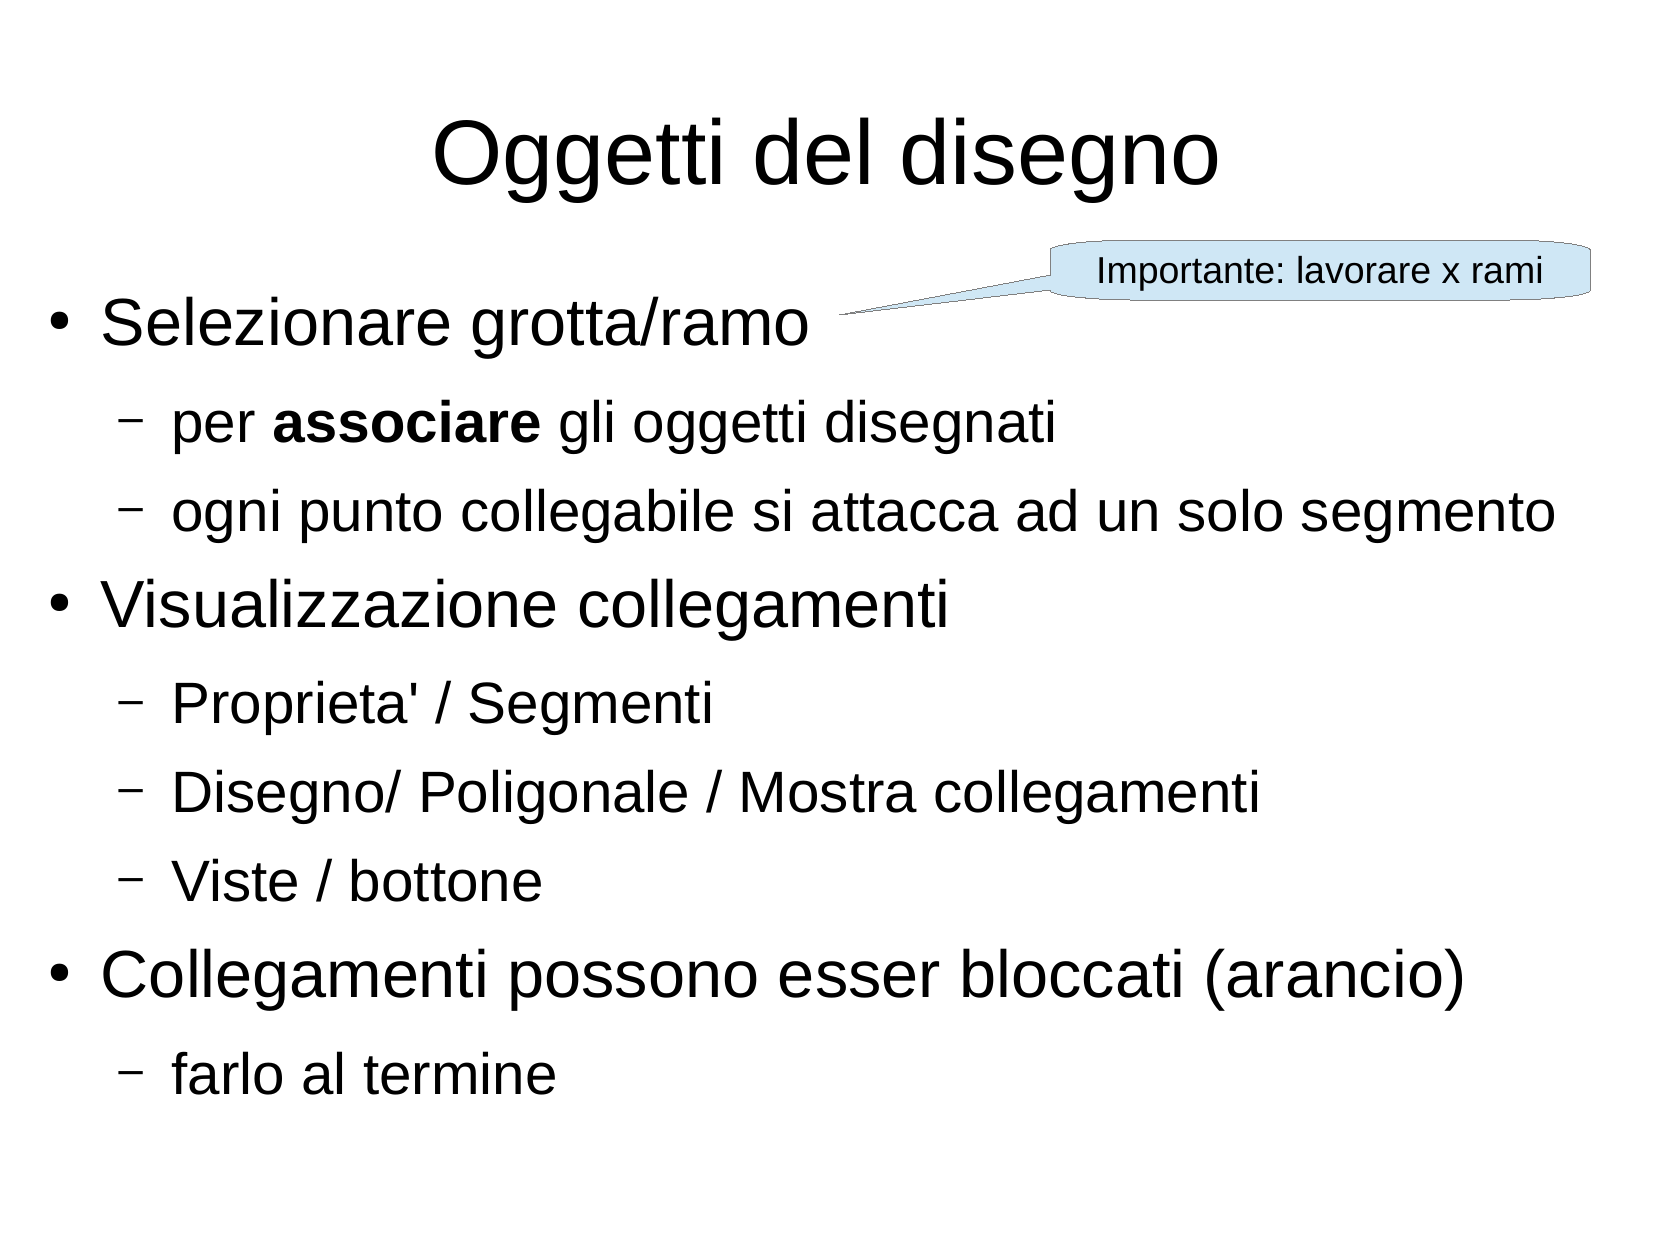

# Oggetti del disegno
Importante: lavorare x rami
Selezionare grotta/ramo
per associare gli oggetti disegnati
ogni punto collegabile si attacca ad un solo segmento
Visualizzazione collegamenti
Proprieta' / Segmenti
Disegno/ Poligonale / Mostra collegamenti
Viste / bottone
Collegamenti possono esser bloccati (arancio)
farlo al termine